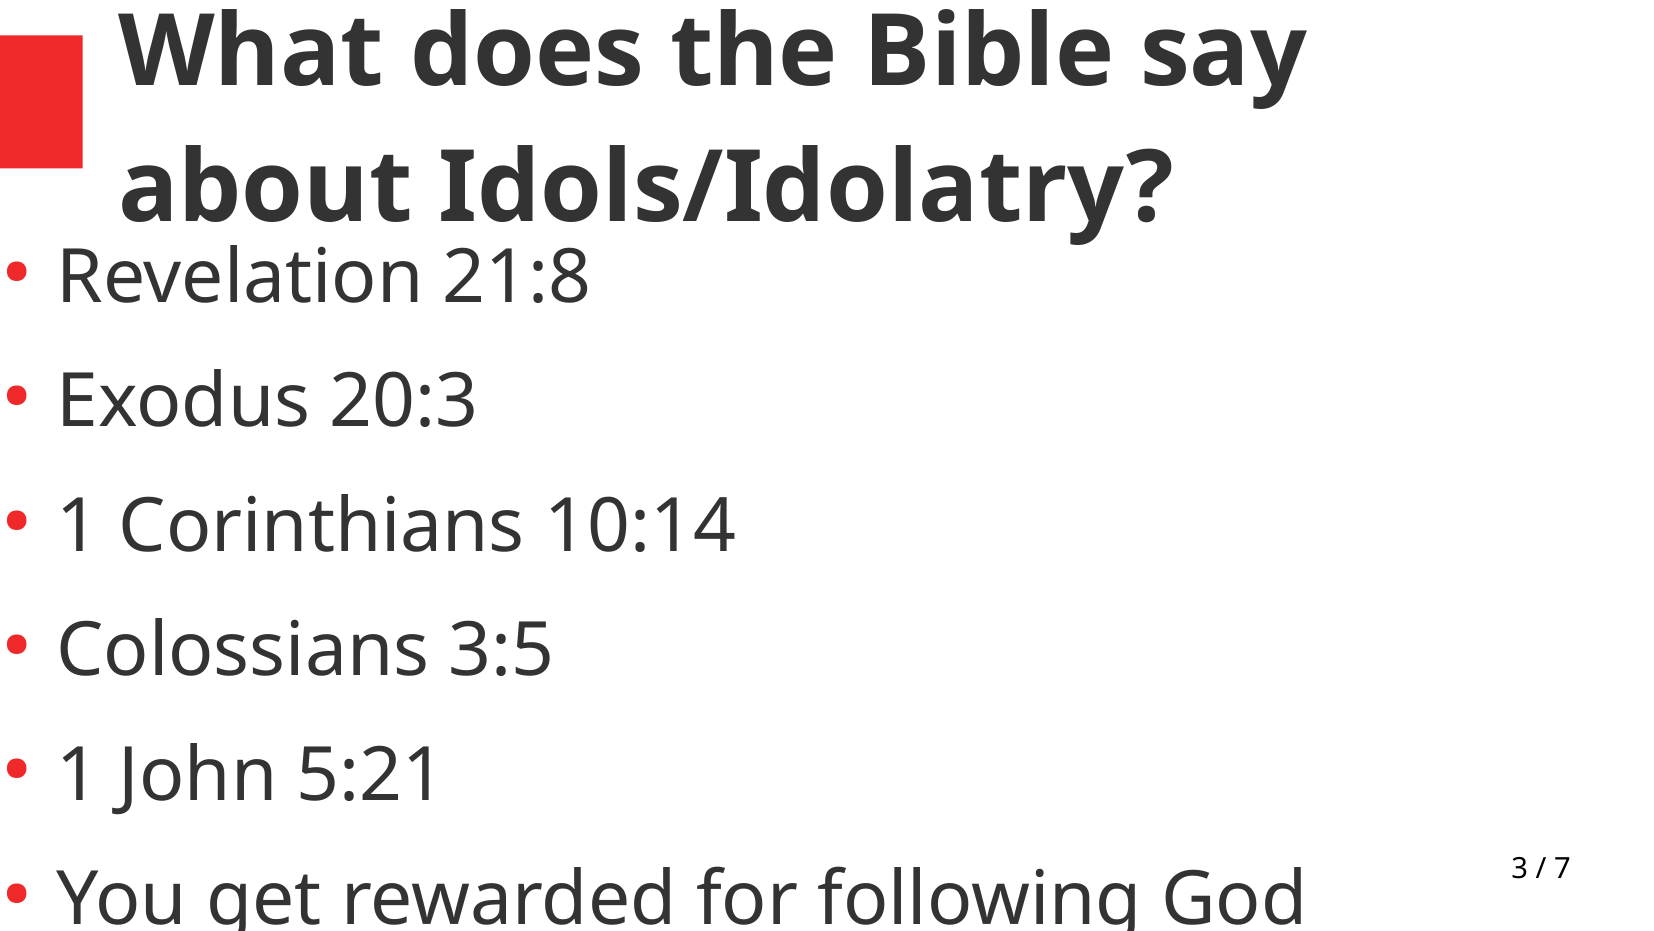

# What does the Bible say about Idols/Idolatry?
Revelation 21:8
Exodus 20:3
1 Corinthians 10:14
Colossians 3:5
1 John 5:21
You get rewarded for following God
3